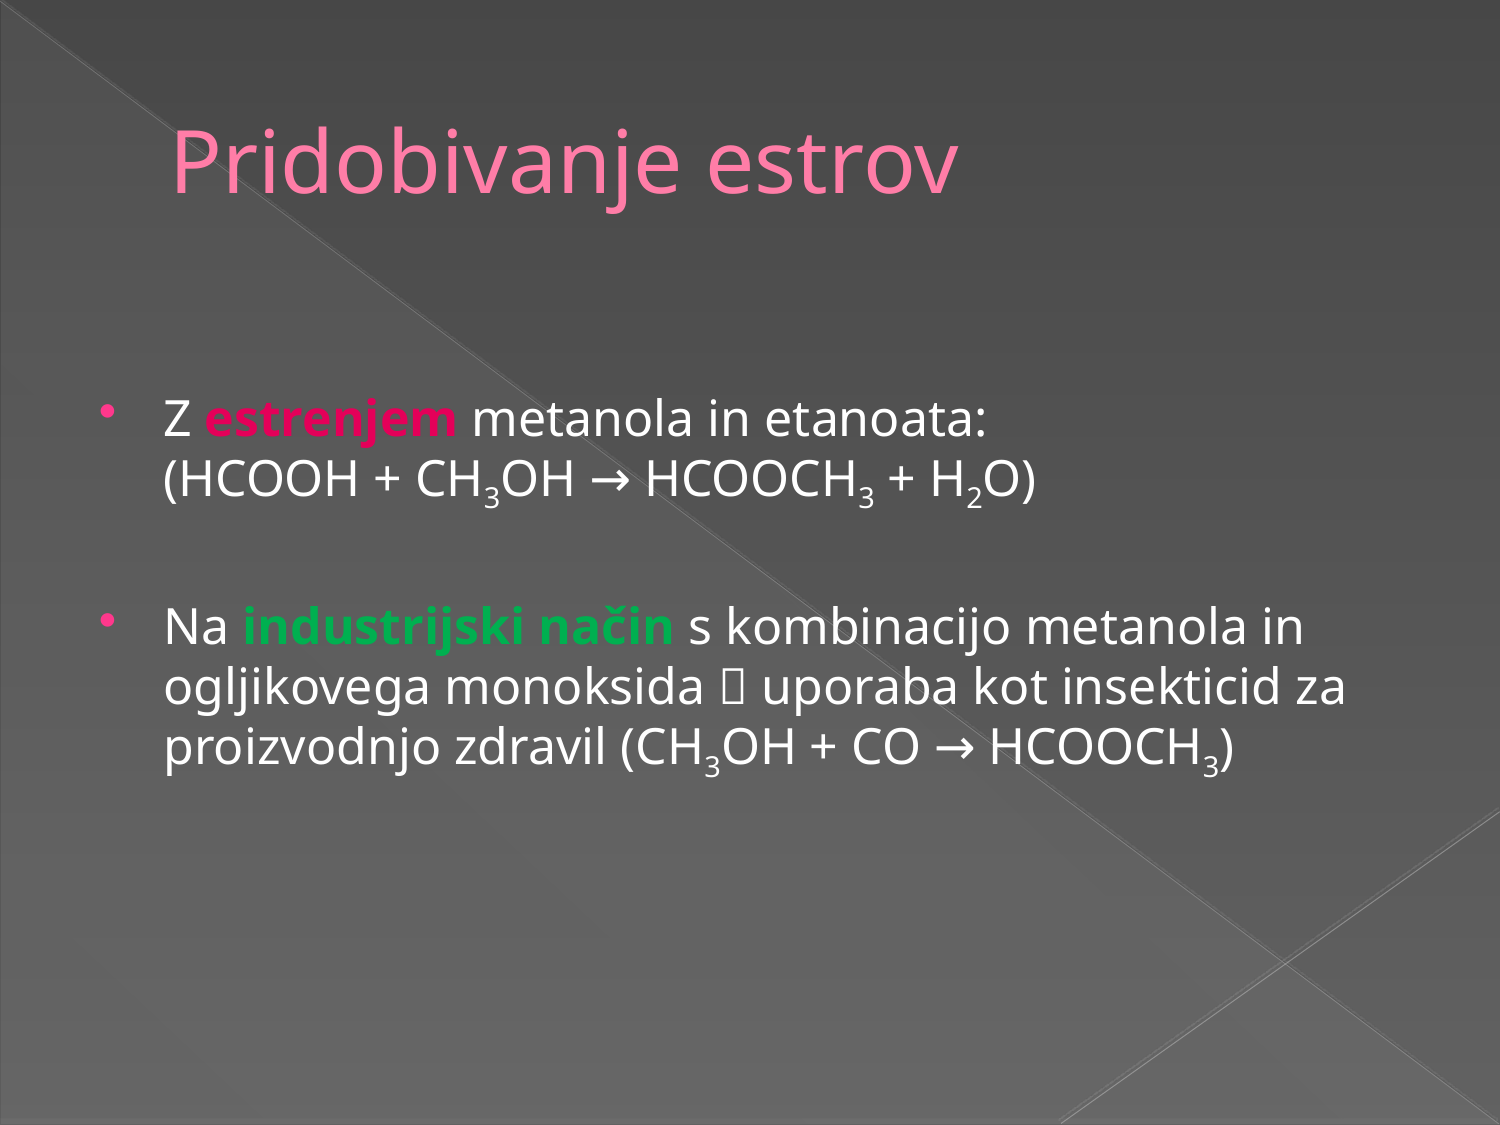

# Pridobivanje estrov
Z estrenjem metanola in etanoata:
(HCOOH + CH3OH → HCOOCH3 + H2O)
Na industrijski način s kombinacijo metanola in ogljikovega monoksida  uporaba kot insekticid za proizvodnjo zdravil (CH3OH + CO → HCOOCH3)